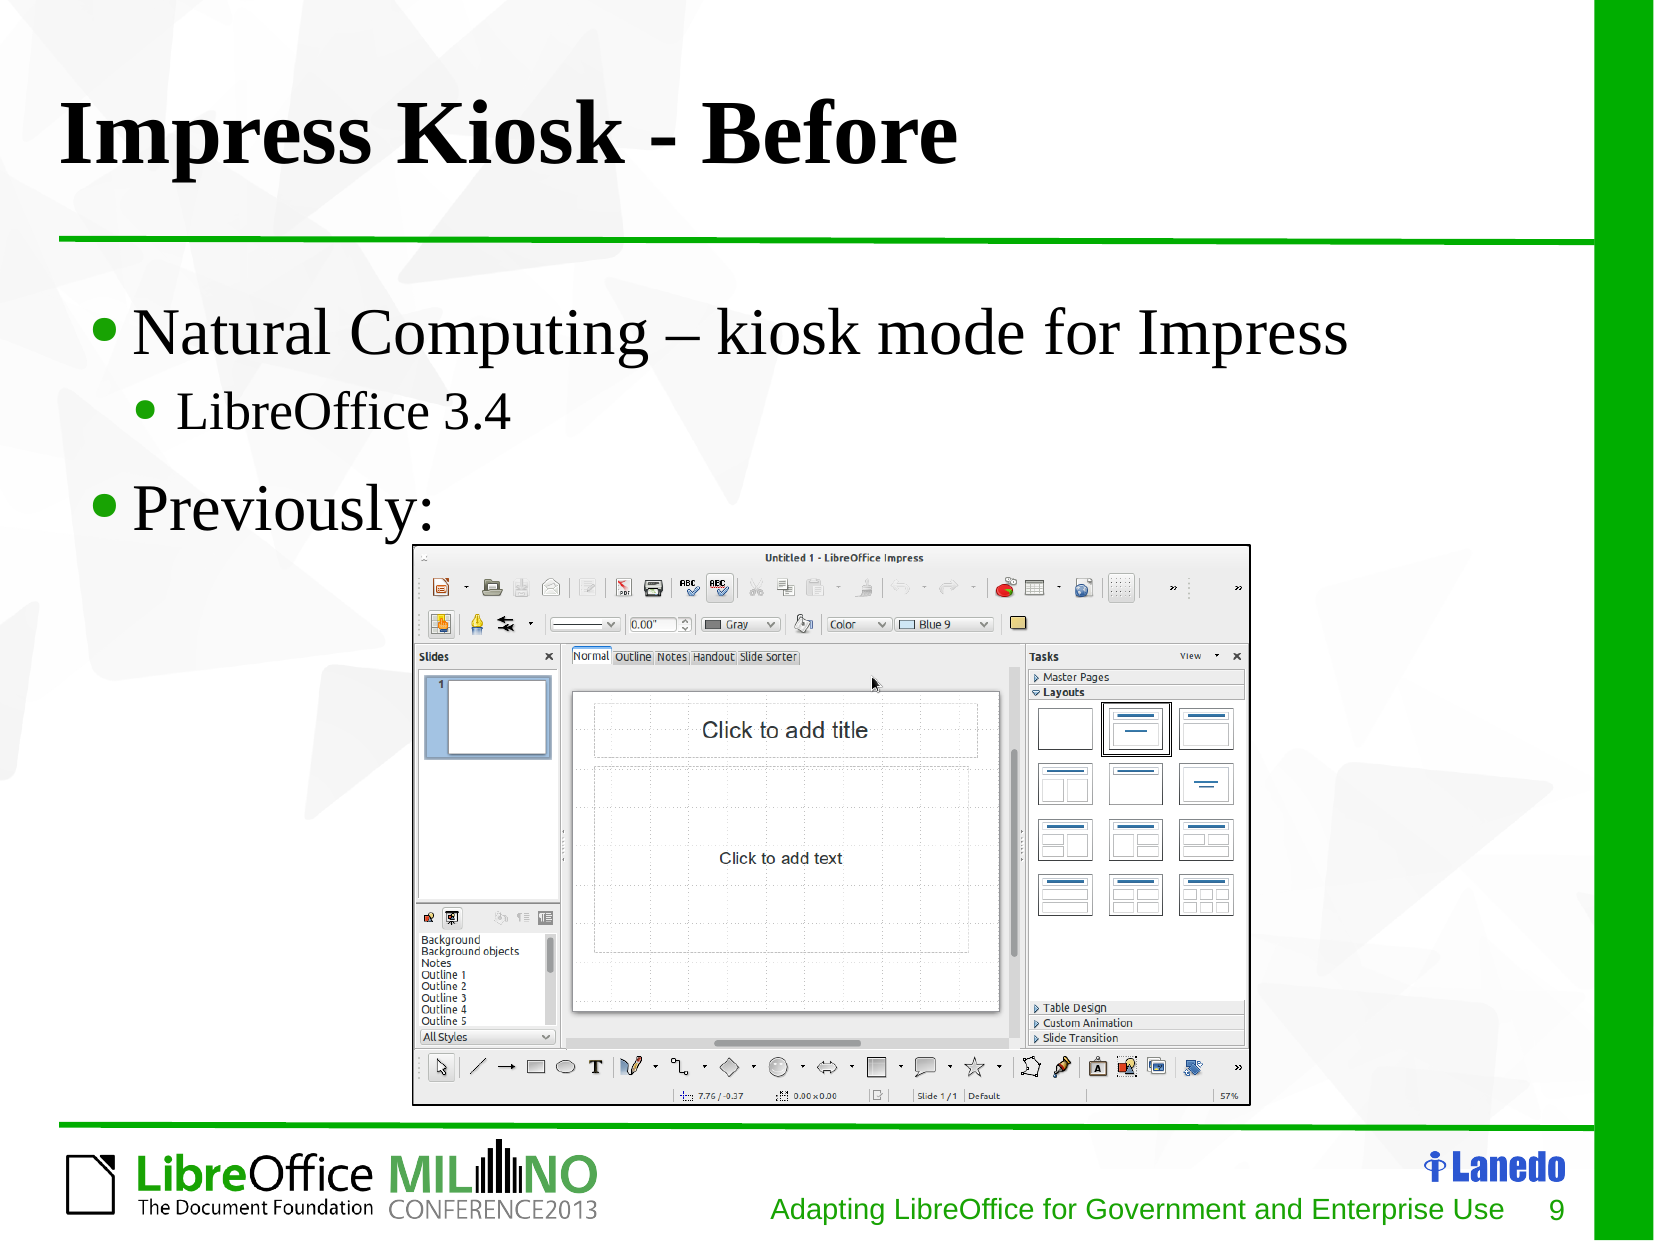

# Impress Kiosk - Before
Natural Computing – kiosk mode for Impress
LibreOffice 3.4
Previously:
Adapting LibreOffice for Government and Enterprise Use
9